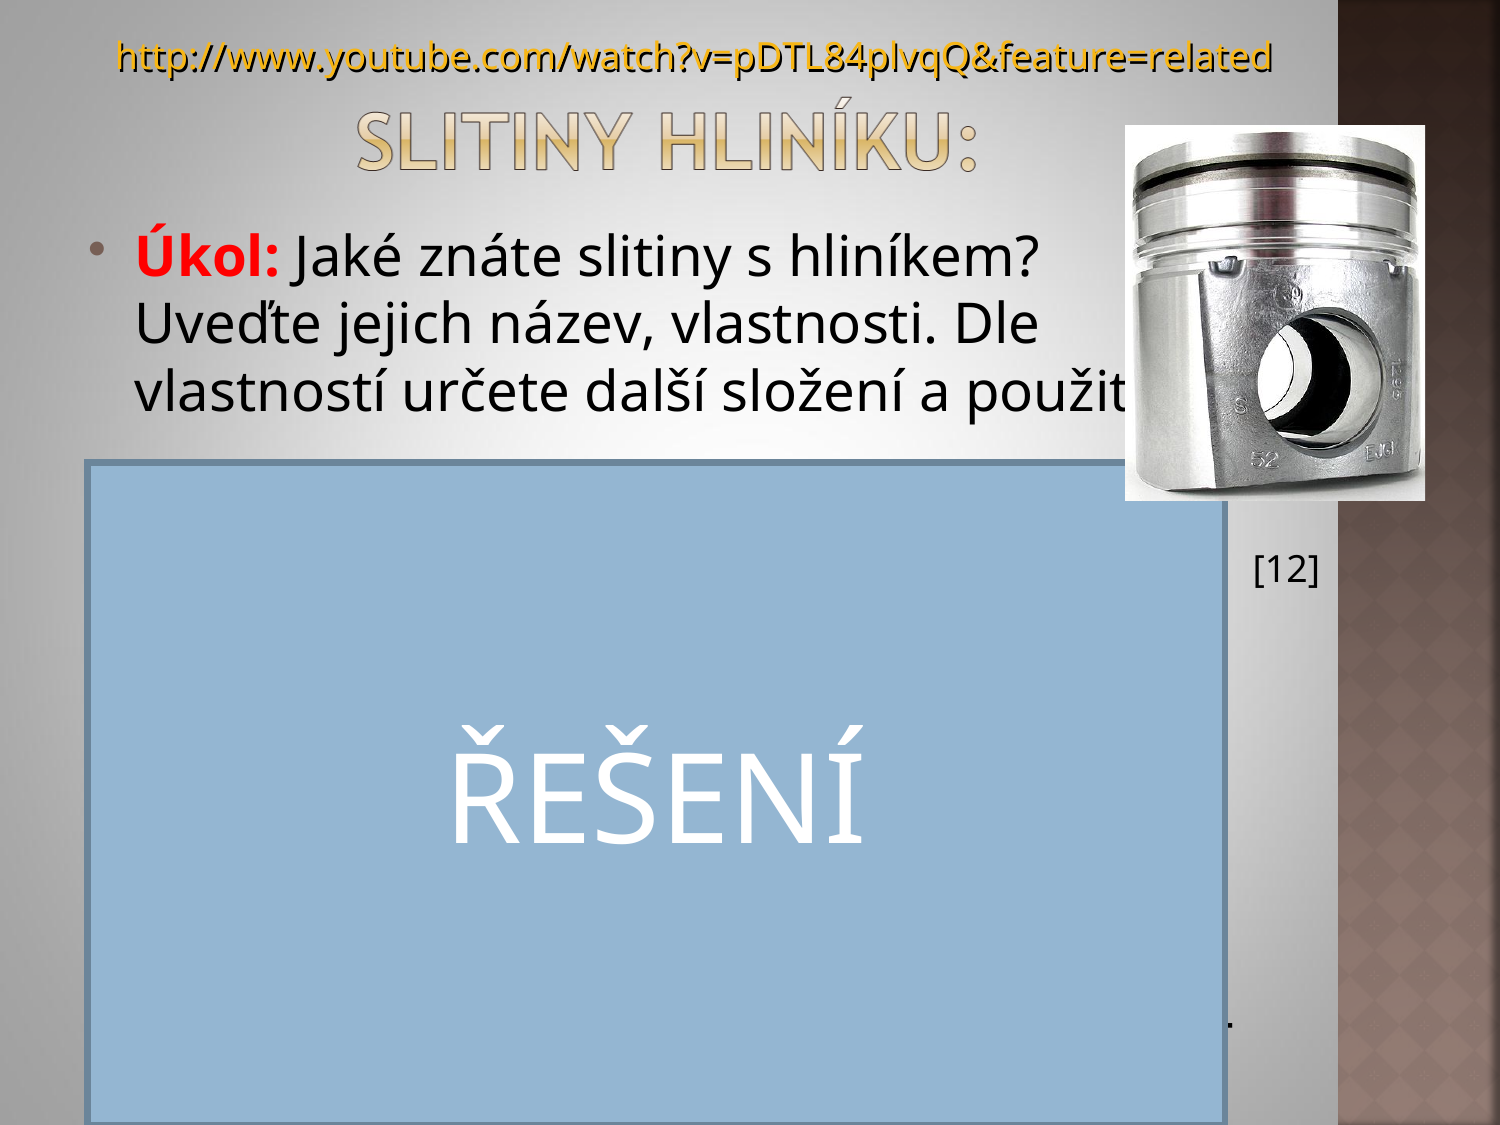

http://www.youtube.com/watch?v=pDTL84plvqQ&feature=related
# Úkol: Jaké znáte slitiny s hliníkem? Uveďte jejich název, vlastnosti. Dle vlastností určete další složení a použití.
slitiny → dural (Al, Cu, Mg, Si, Mn) automobilový a letecký průmysl, magnalium (Al, Mg) − strojírenství, pyrotechnika, silium (Al, Si, Cu, Mg, Zn) − konstrukce kol a letadel, slitina Al s Cu, Ni a Ti (spalovací motory), hydronalium − slitina s Mg (lodní konstrukce), pantal − slitina s Mg a Si, silumin − slitina s Si − slévárenství
ŘEŠENÍ
[12]